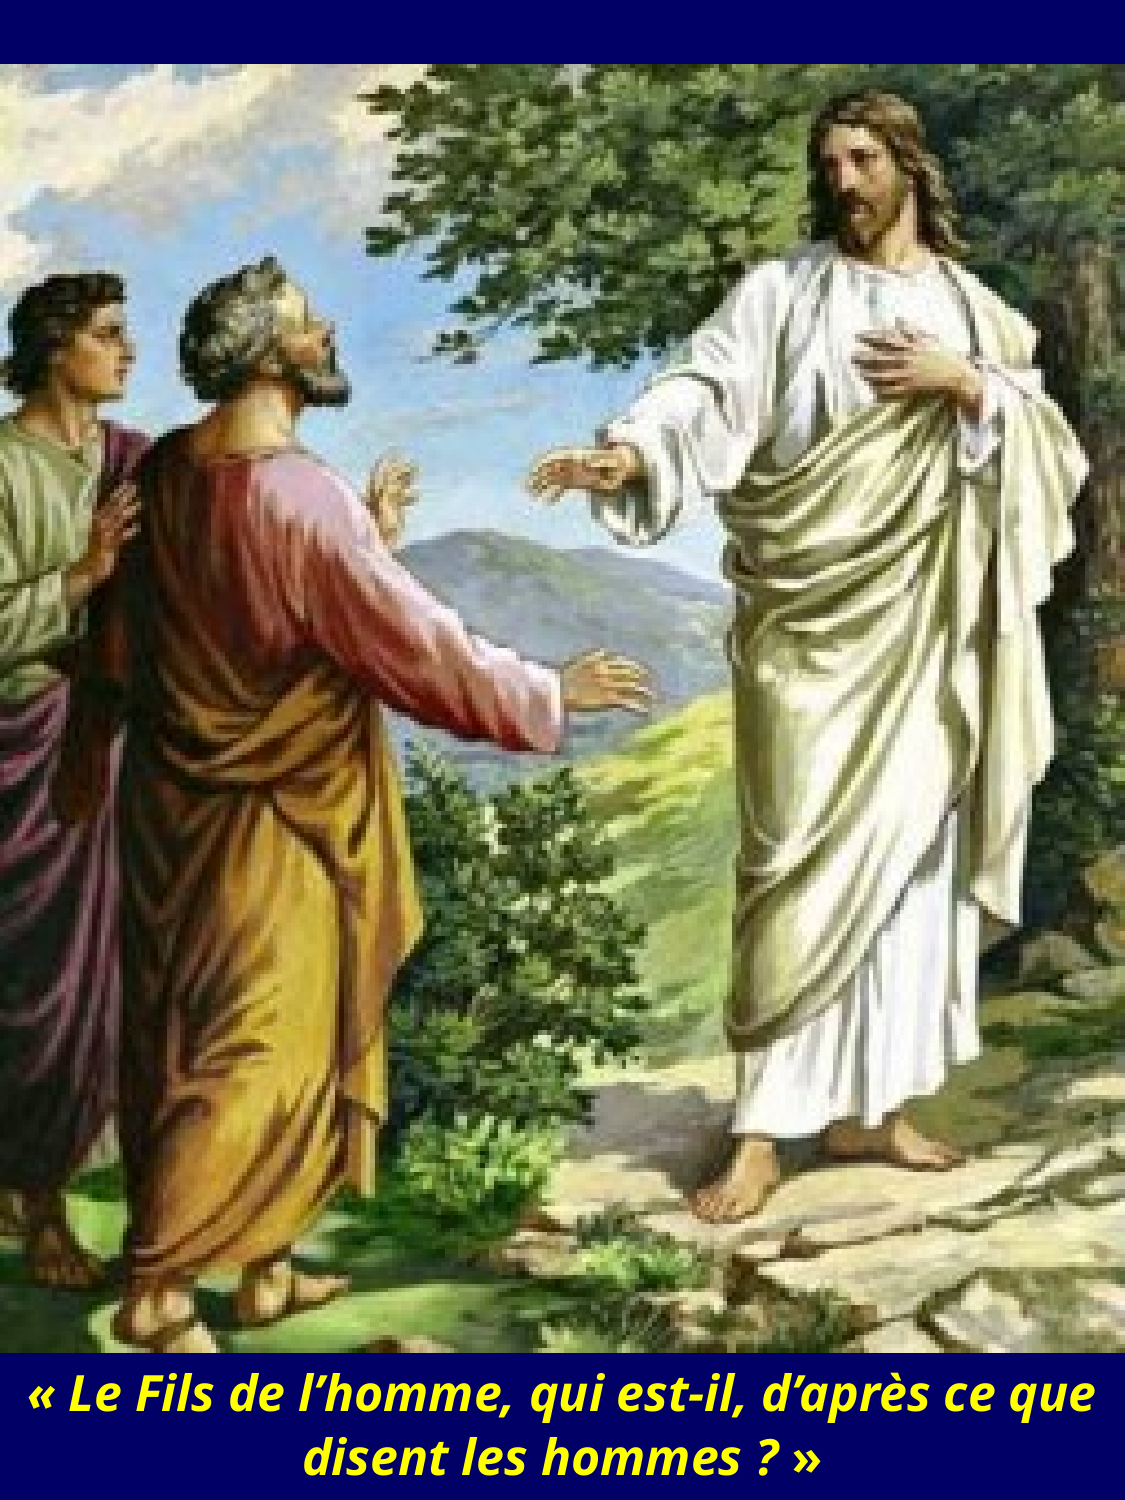

« Le Fils de l’homme, qui est-il, d’après ce que disent les hommes ? »